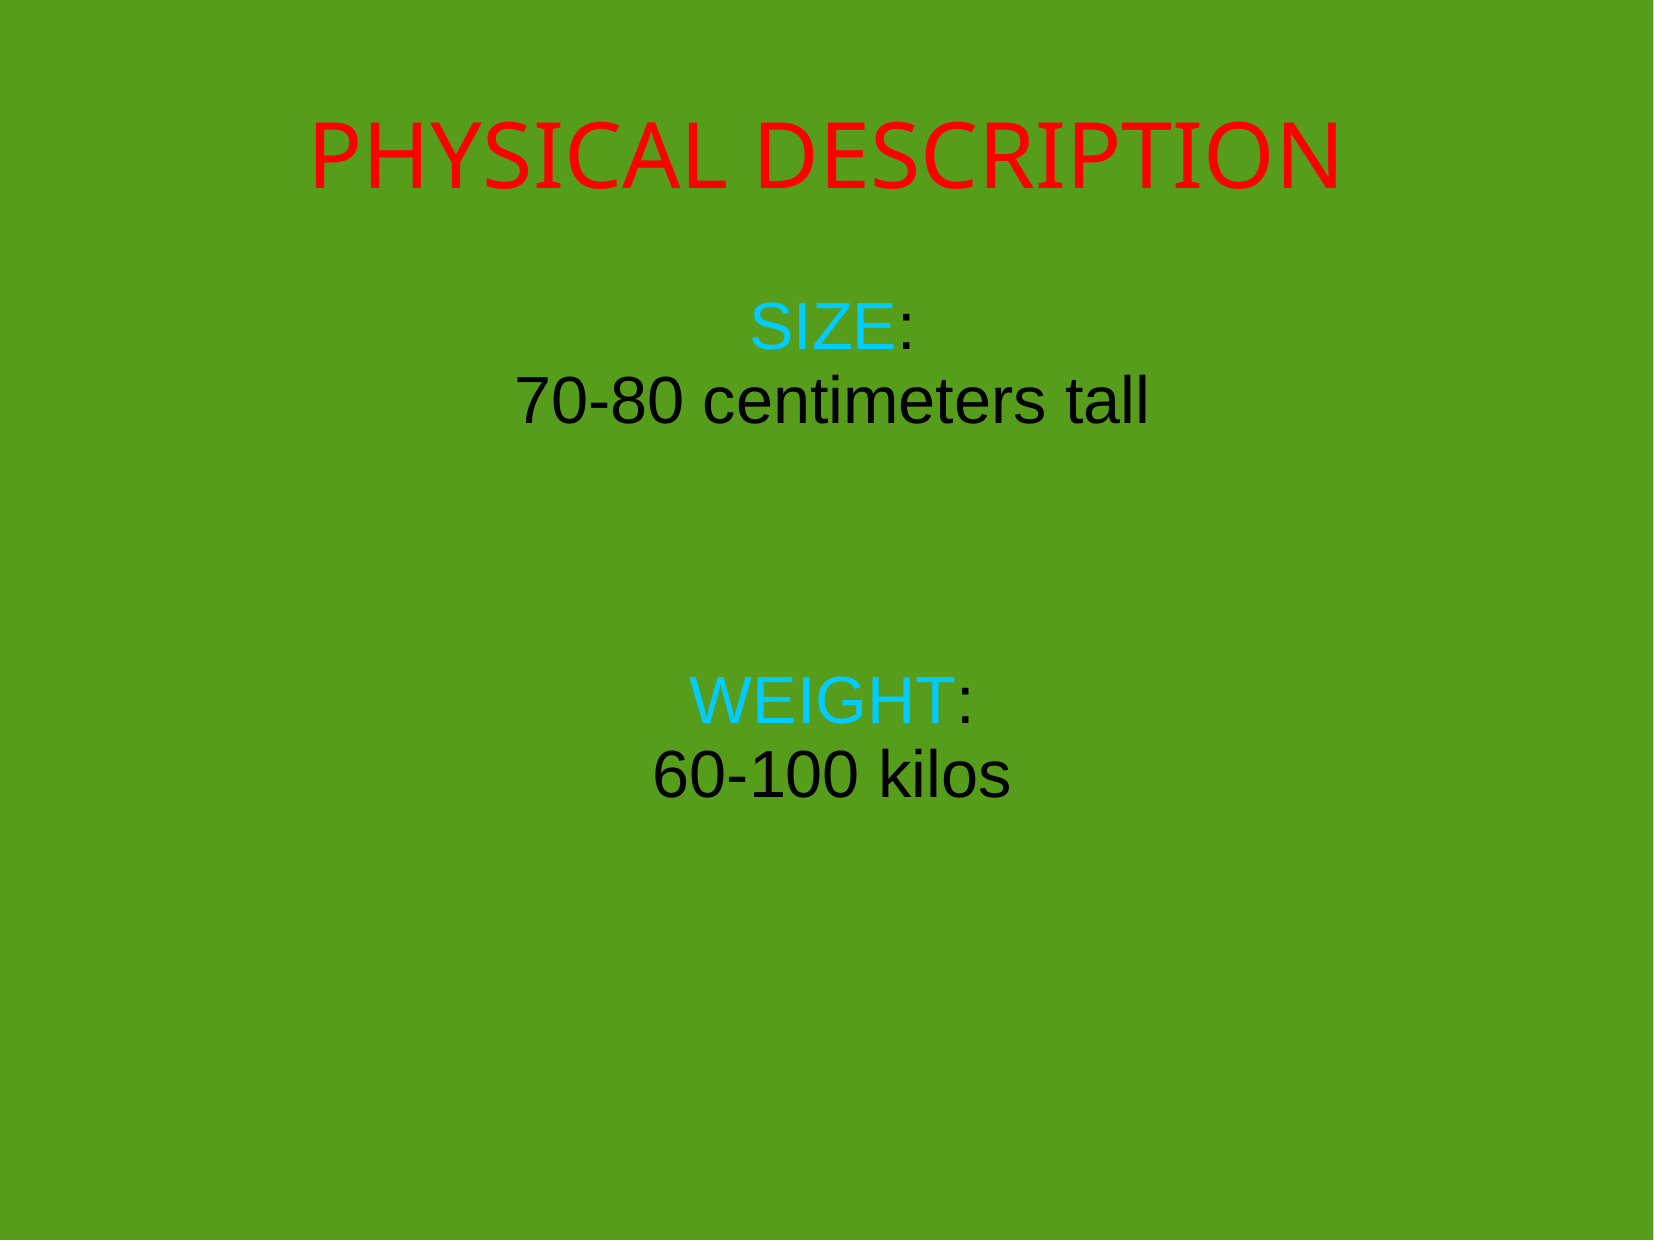

# PHYSICAL DESCRIPTION
SIZE:
70-80 centimeters tall
WEIGHT:
60-100 kilos